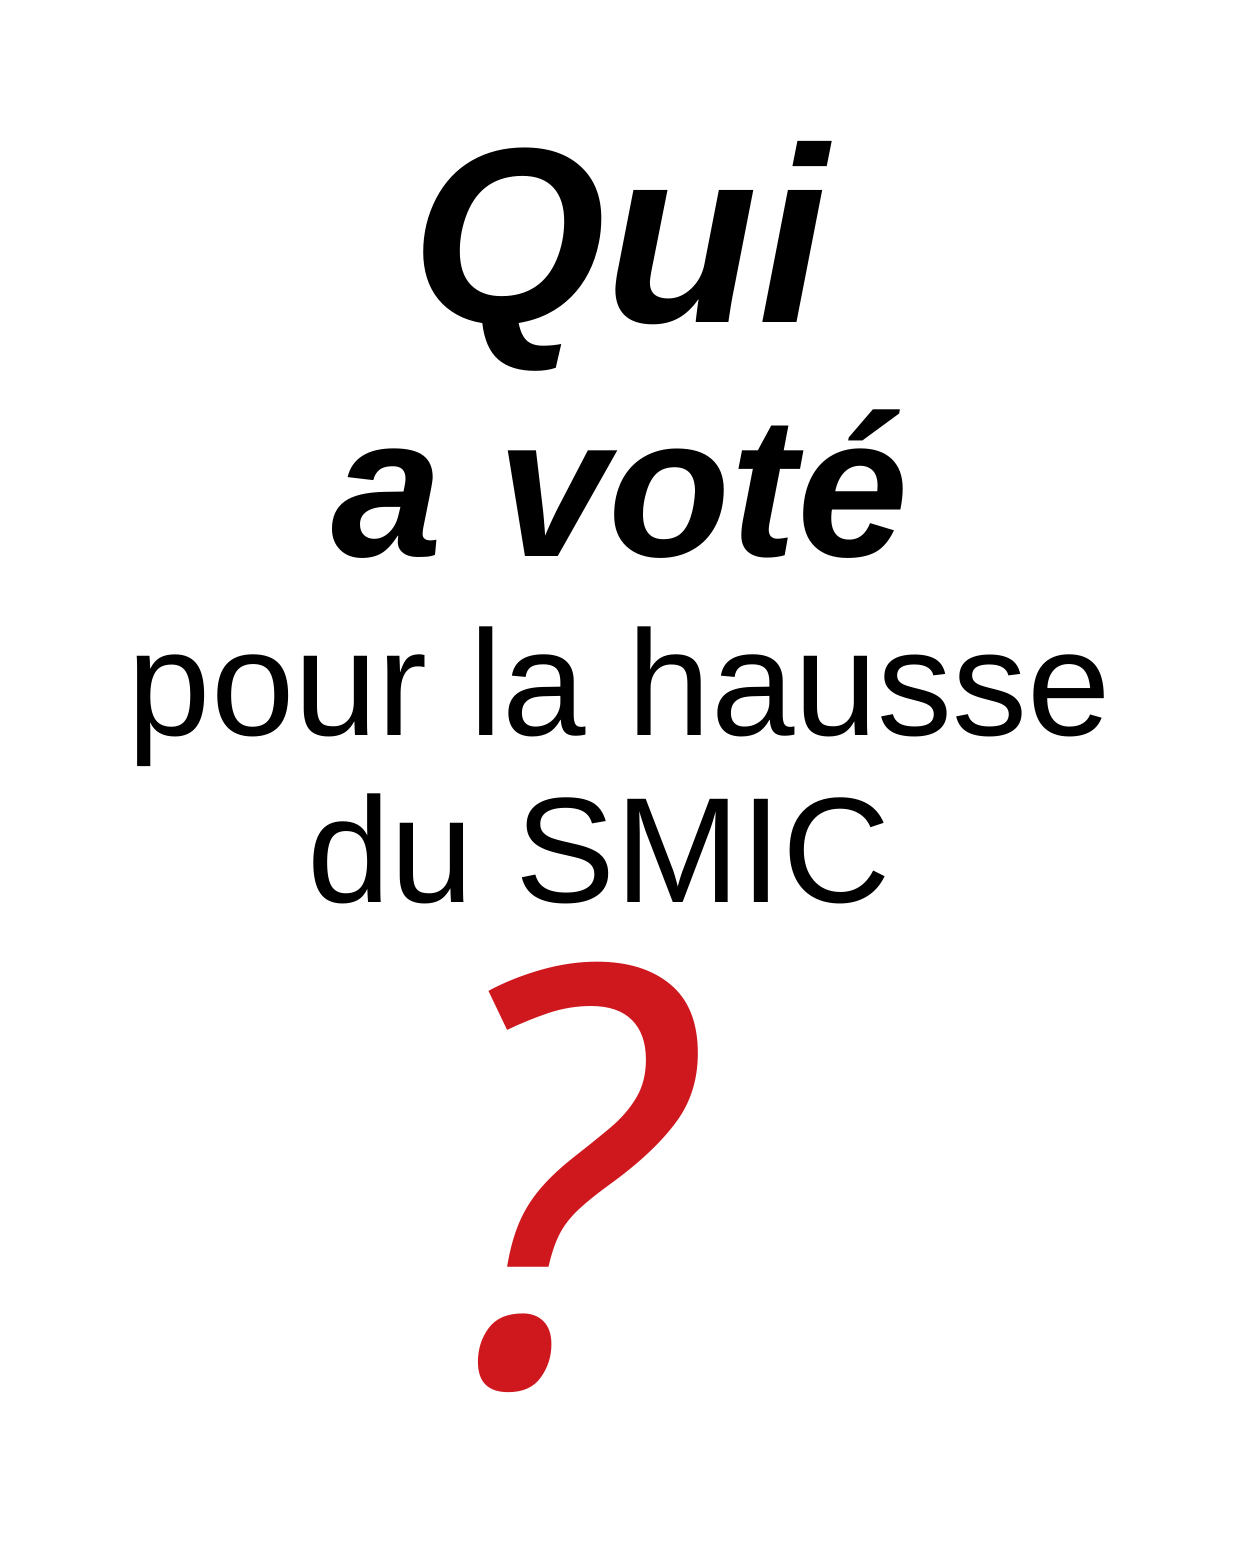

# Qui a voté pour la hausse du SMIC
?